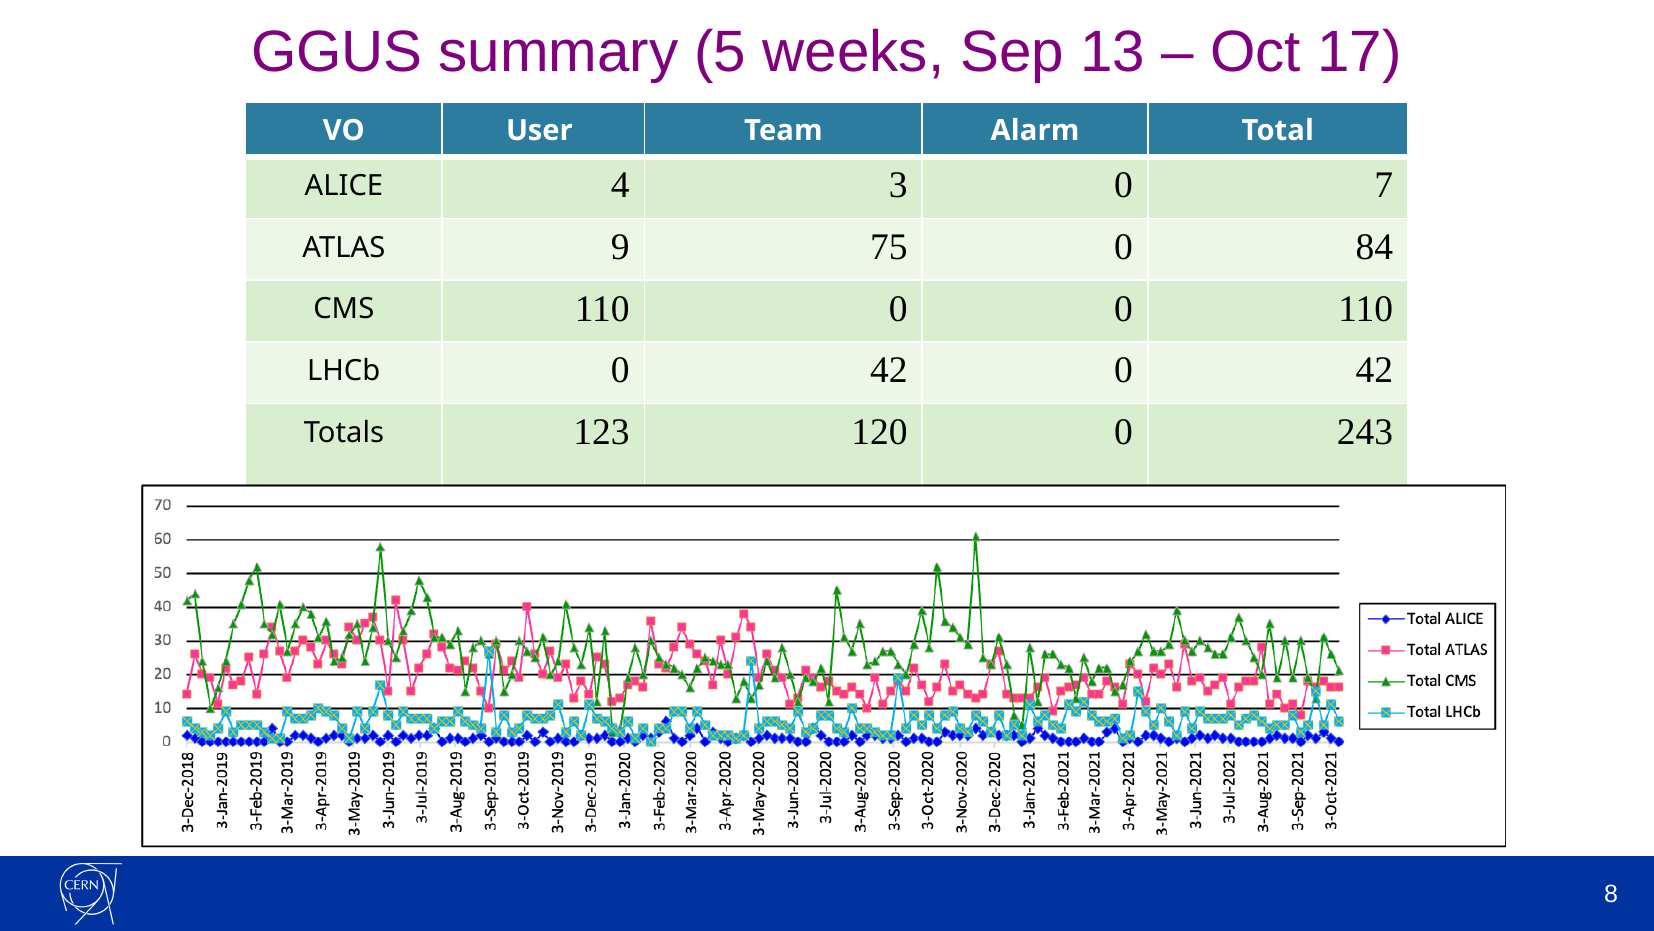

# GGUS summary (5 weeks, Sep 13 – Oct 17)
| VO | User | Team | Alarm | Total |
| --- | --- | --- | --- | --- |
| ALICE | 4 | 3 | 0 | 7 |
| ATLAS | 9 | 75 | 0 | 84 |
| CMS | 110 | 0 | 0 | 110 |
| LHCb | 0 | 42 | 0 | 42 |
| Totals | 123 | 120 | 0 | 243 |
8